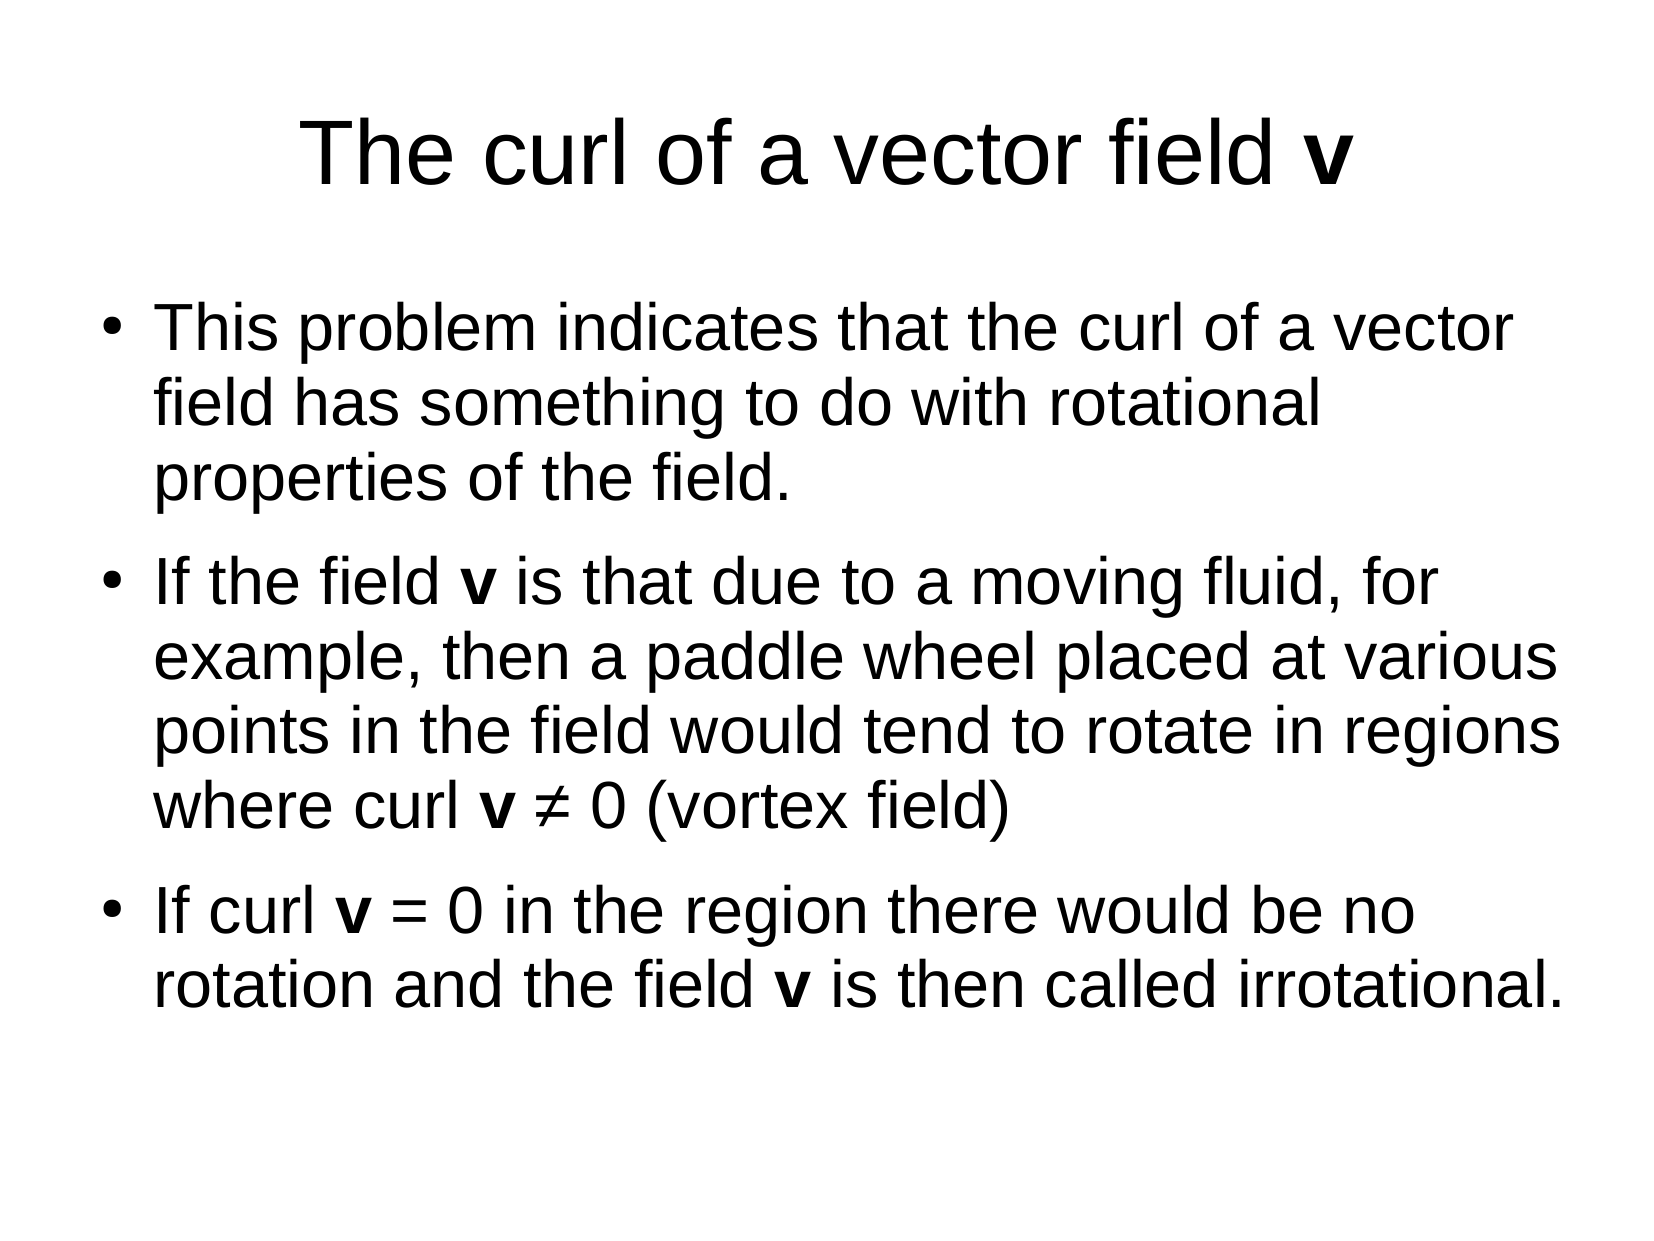

# The curl of a vector field v
This problem indicates that the curl of a vector field has something to do with rotational properties of the field.
If the field v is that due to a moving fluid, for example, then a paddle wheel placed at various points in the field would tend to rotate in regions where curl v ≠ 0 (vortex field)
If curl v = 0 in the region there would be no rotation and the field v is then called irrotational.